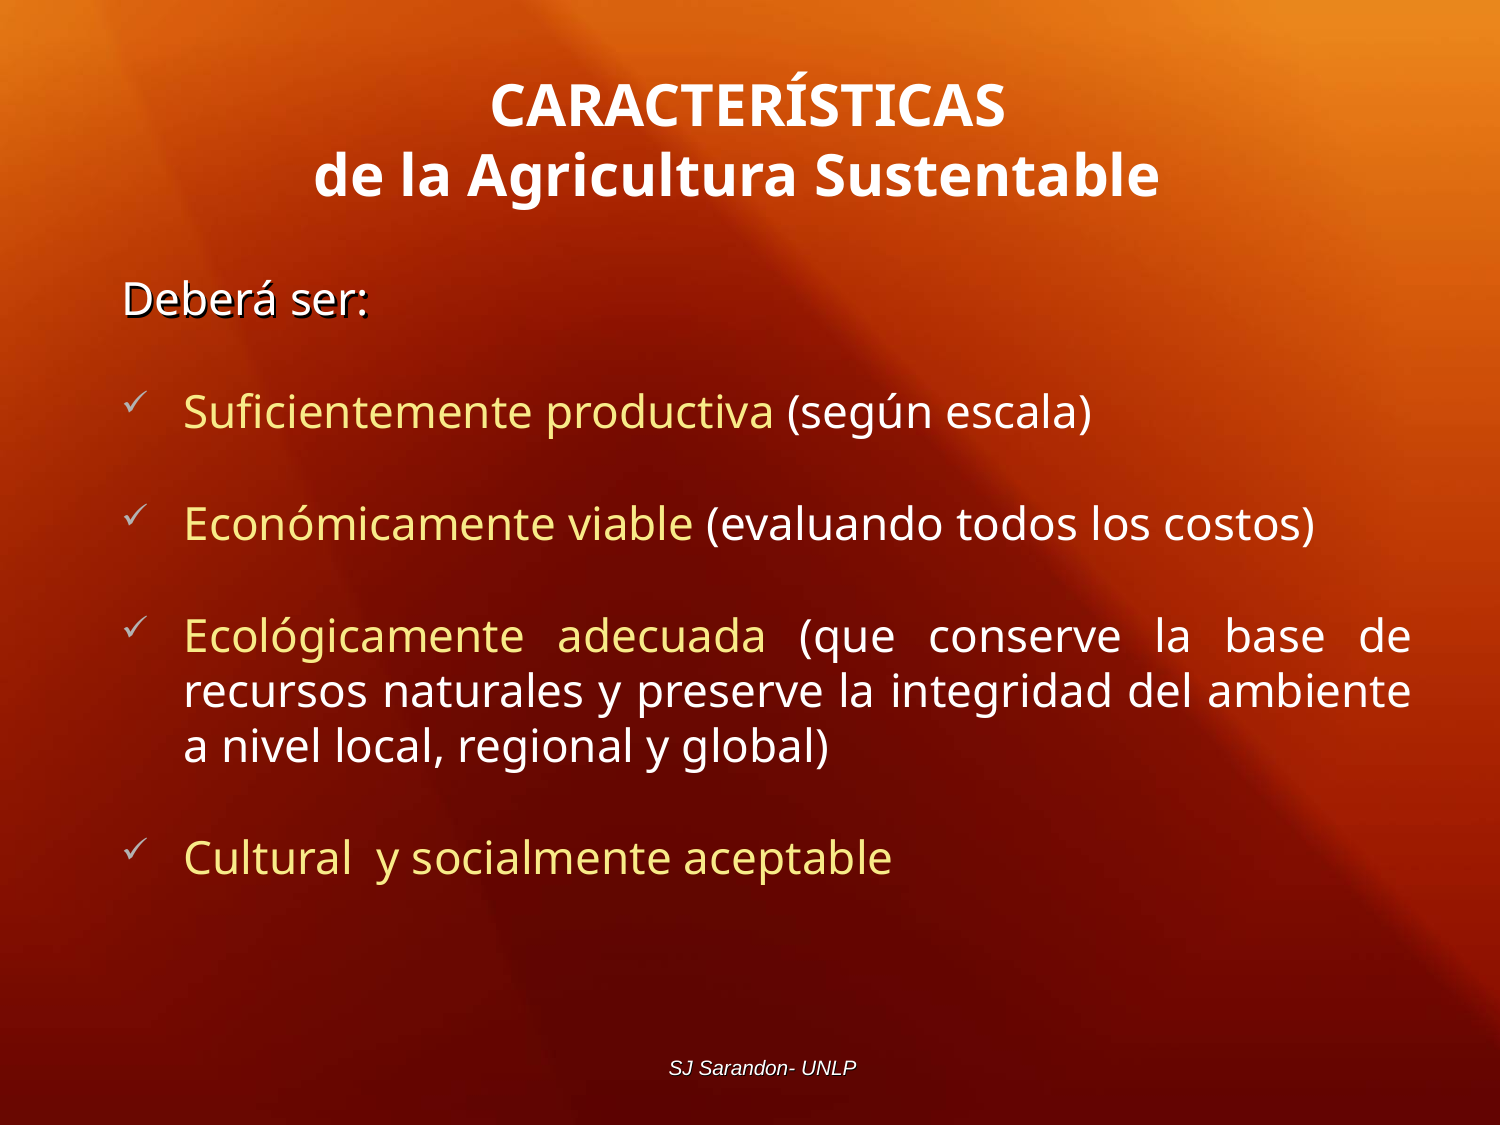

# CARACTERÍSTICAS de la Agricultura Sustentable
Deberá ser:
Suficientemente productiva (según escala)
Económicamente viable (evaluando todos los costos)
Ecológicamente adecuada (que conserve la base de recursos naturales y preserve la integridad del ambiente a nivel local, regional y global)
Cultural y socialmente aceptable
SJ Sarandon- UNLP